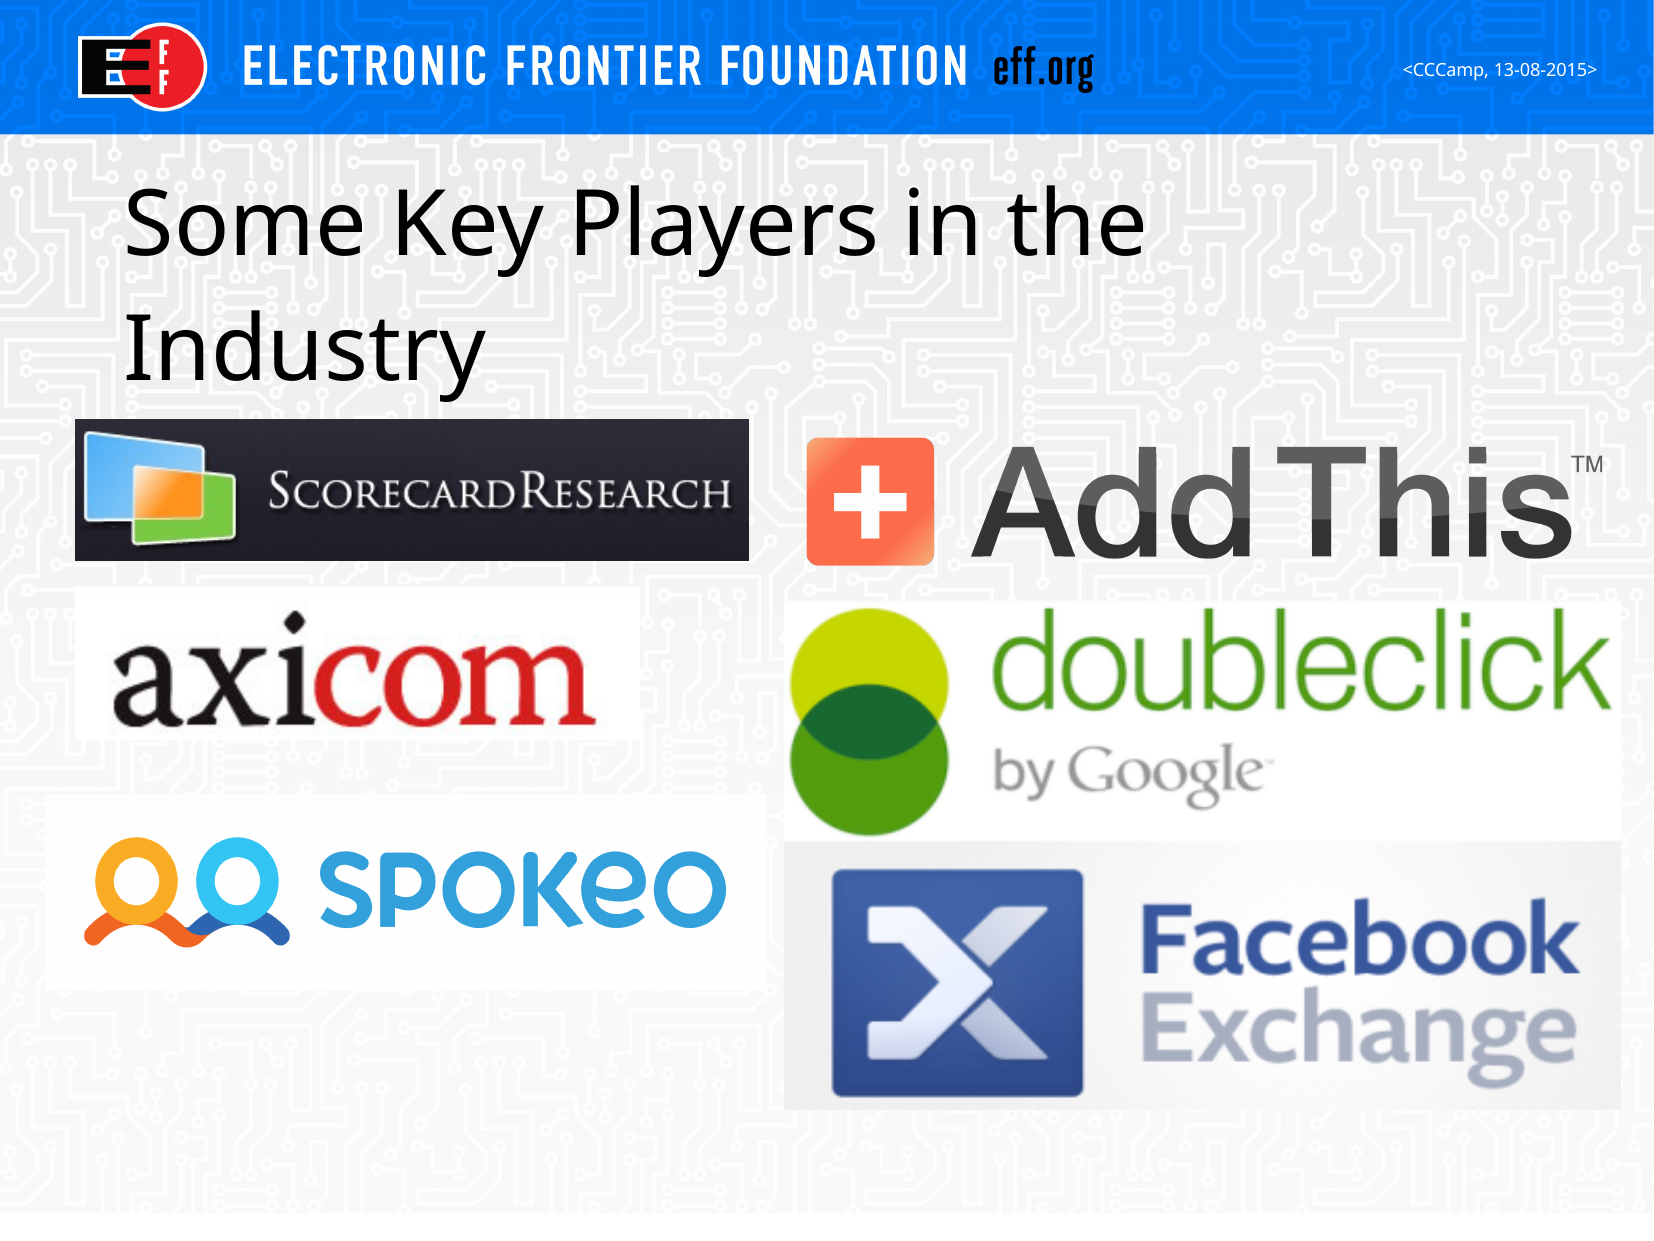

# Some Key Players in the Industry